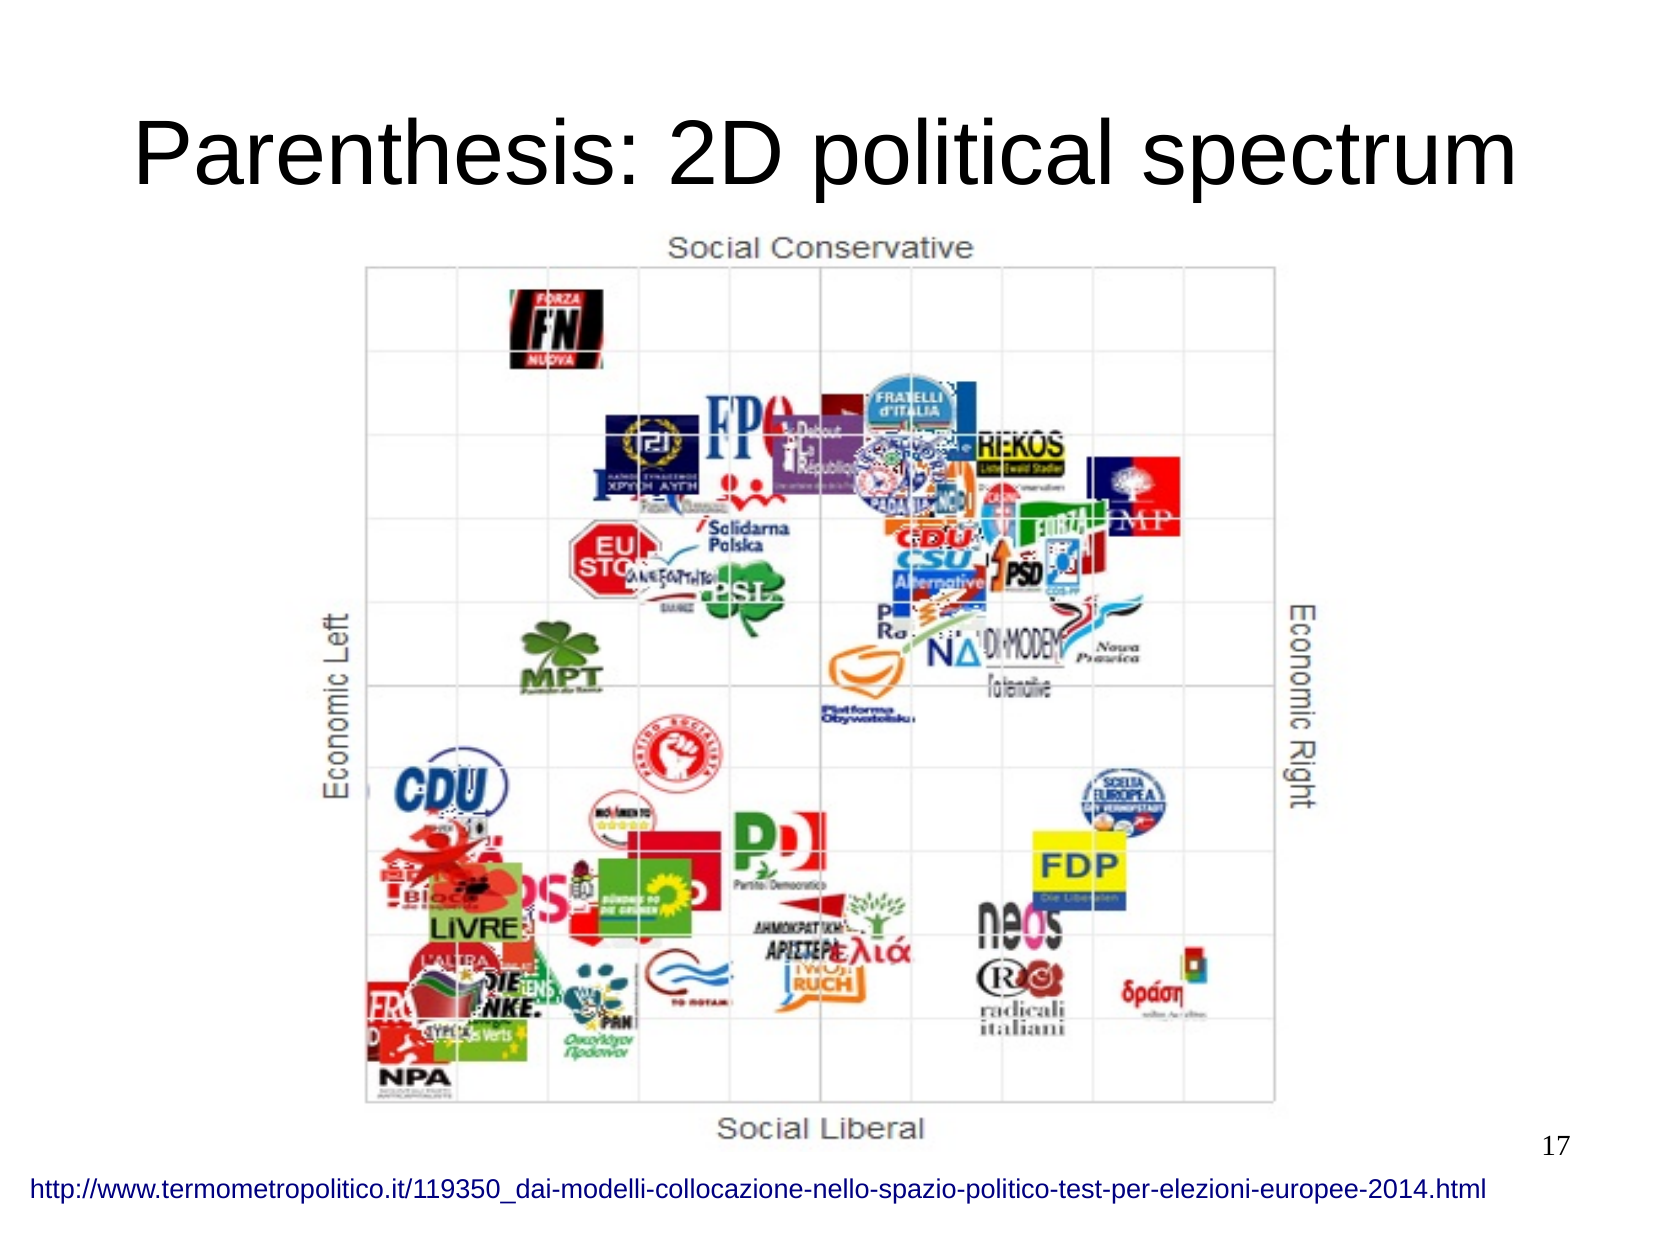

# Parenthesis: 2D political spectrum
17
http://www.termometropolitico.it/119350_dai-modelli-collocazione-nello-spazio-politico-test-per-elezioni-europee-2014.html